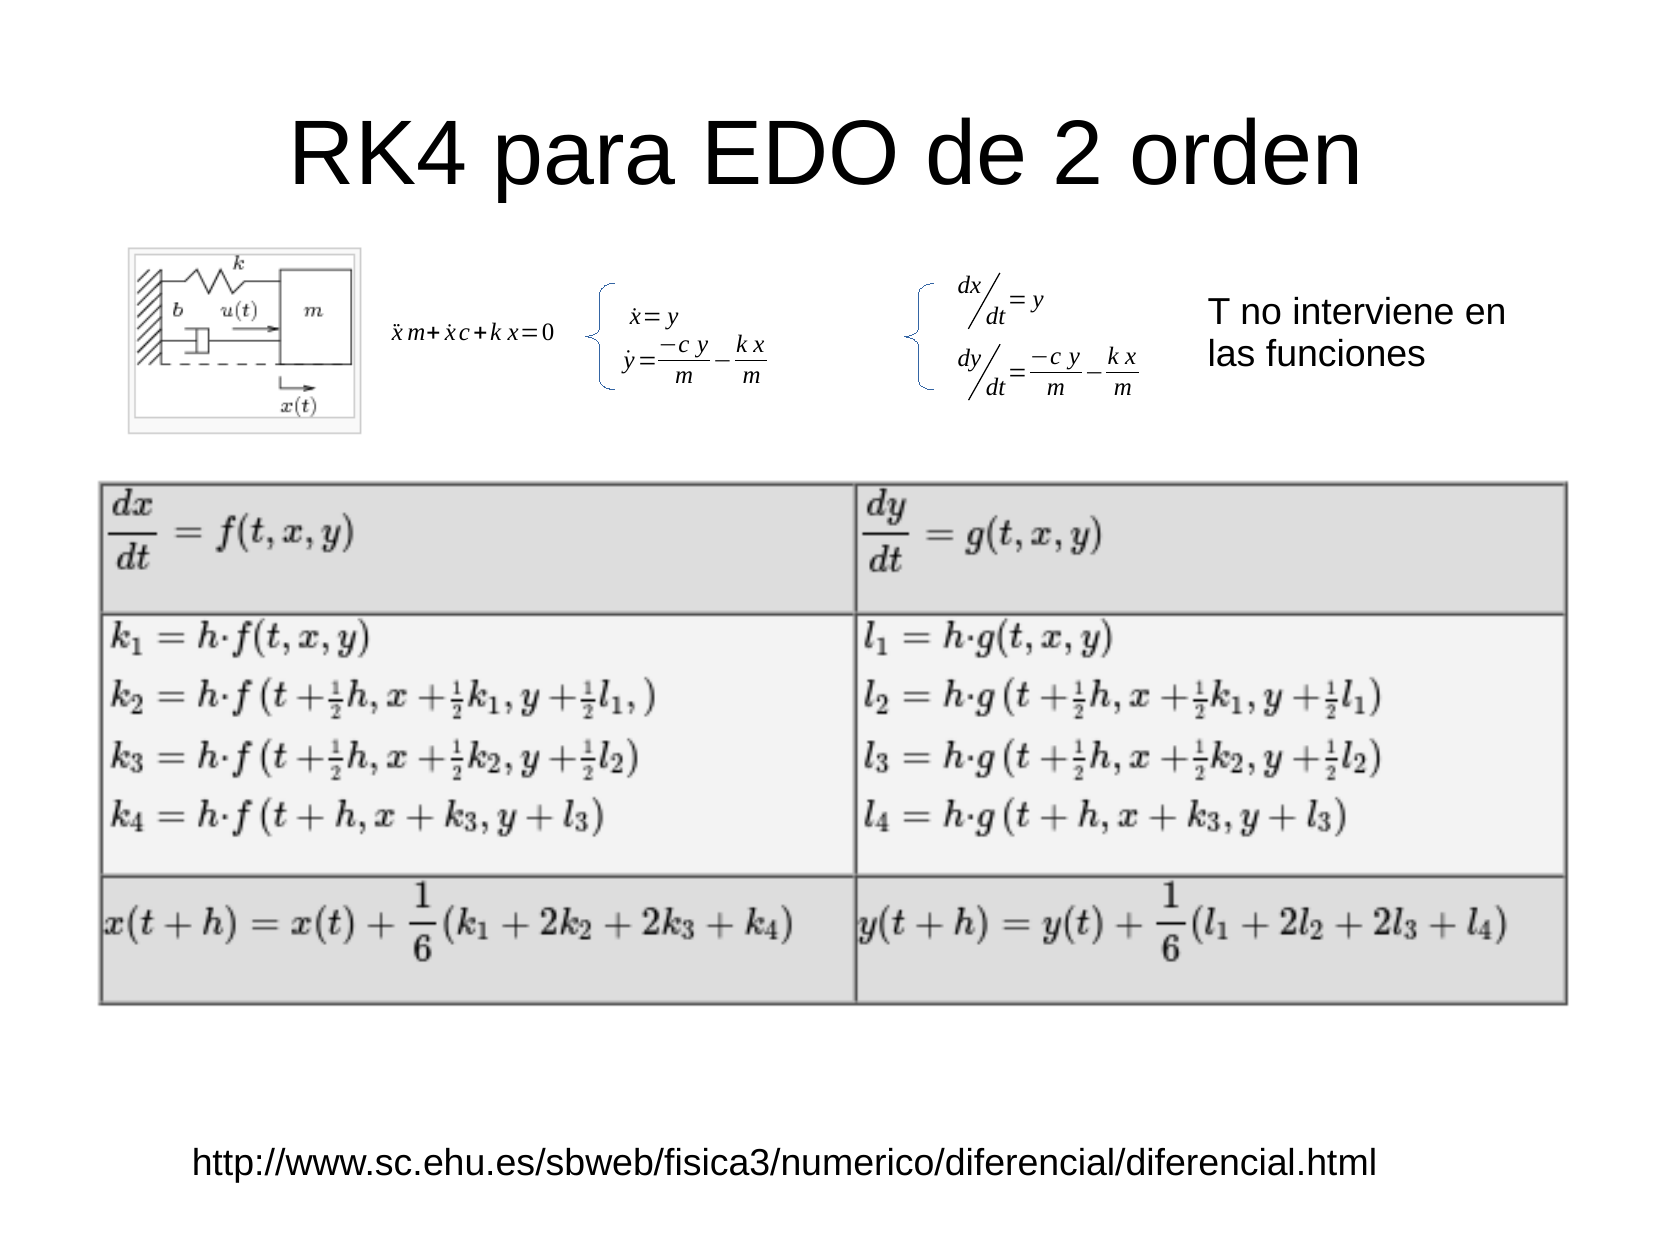

# RK4 para EDO de 2 orden
T no interviene en las funciones
http://www.sc.ehu.es/sbweb/fisica3/numerico/diferencial/diferencial.html